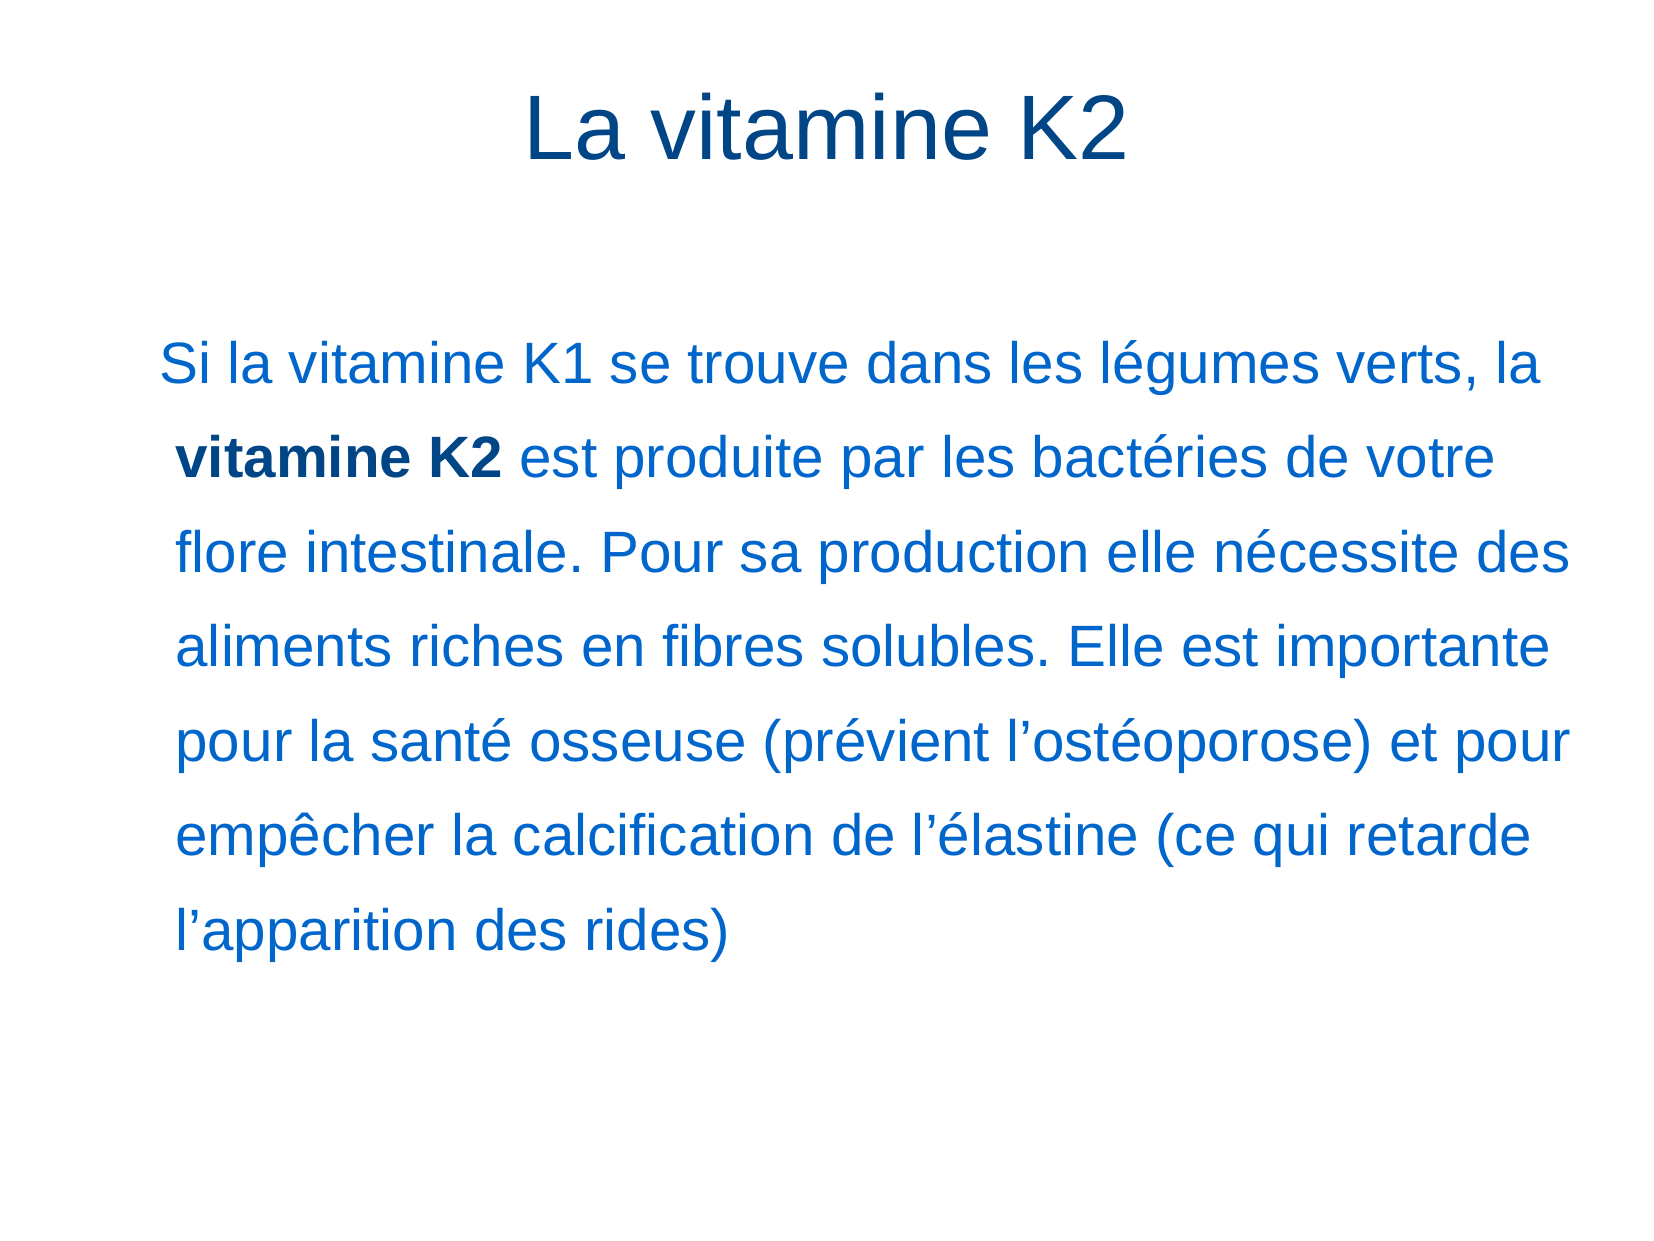

# La vitamine K2
Si la vitamine K1 se trouve dans les légumes verts, la
 vitamine K2 est produite par les bactéries de votre
 flore intestinale. Pour sa production elle nécessite des
 aliments riches en fibres solubles. Elle est importante
 pour la santé osseuse (prévient l’ostéoporose) et pour
 empêcher la calcification de l’élastine (ce qui retarde
 l’apparition des rides)